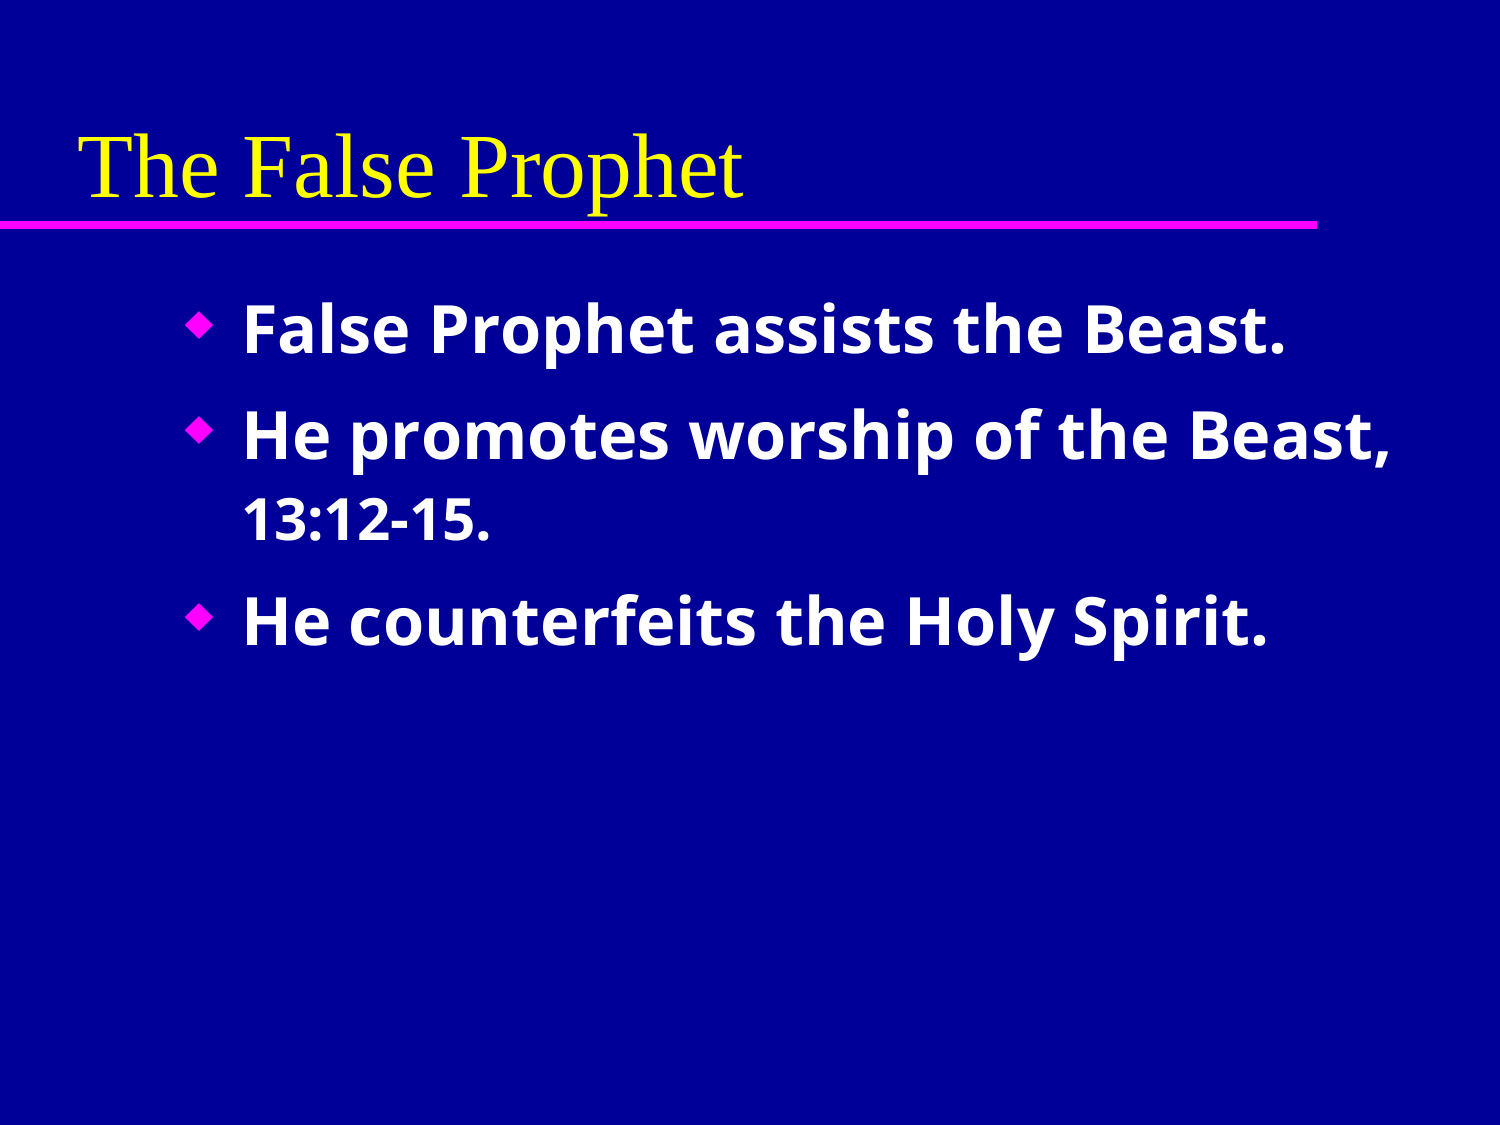

# The False Prophet
False Prophet assists the Beast.
He promotes worship of the Beast, 13:12-15.
He counterfeits the Holy Spirit.